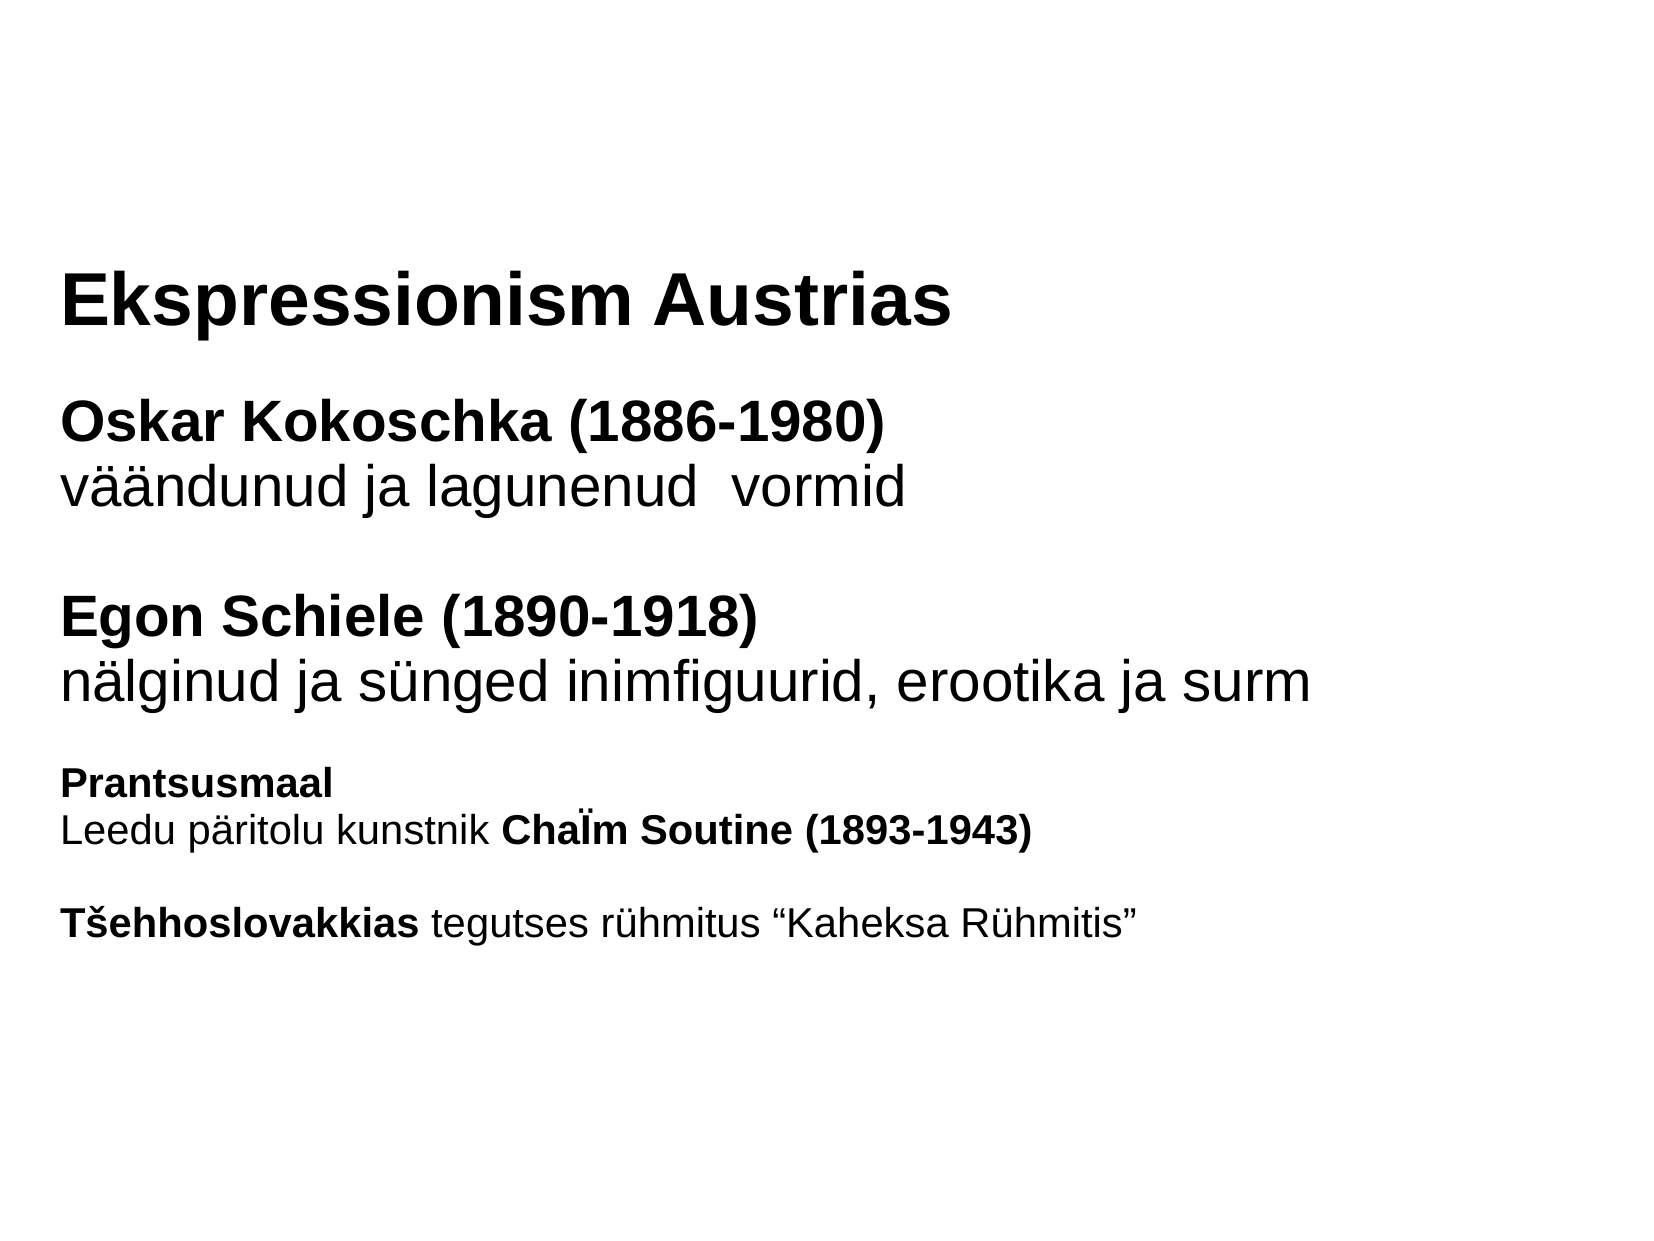

# Ekspressionism Austrias Oskar Kokoschka (1886-1980) väändunud ja lagunenud vormid Egon Schiele (1890-1918) nälginud ja sünged inimfiguurid, erootika ja surm Prantsusmaal Leedu päritolu kunstnik ChaÏm Soutine (1893-1943) Tšehhoslovakkias tegutses rühmitus “Kaheksa Rühmitis”